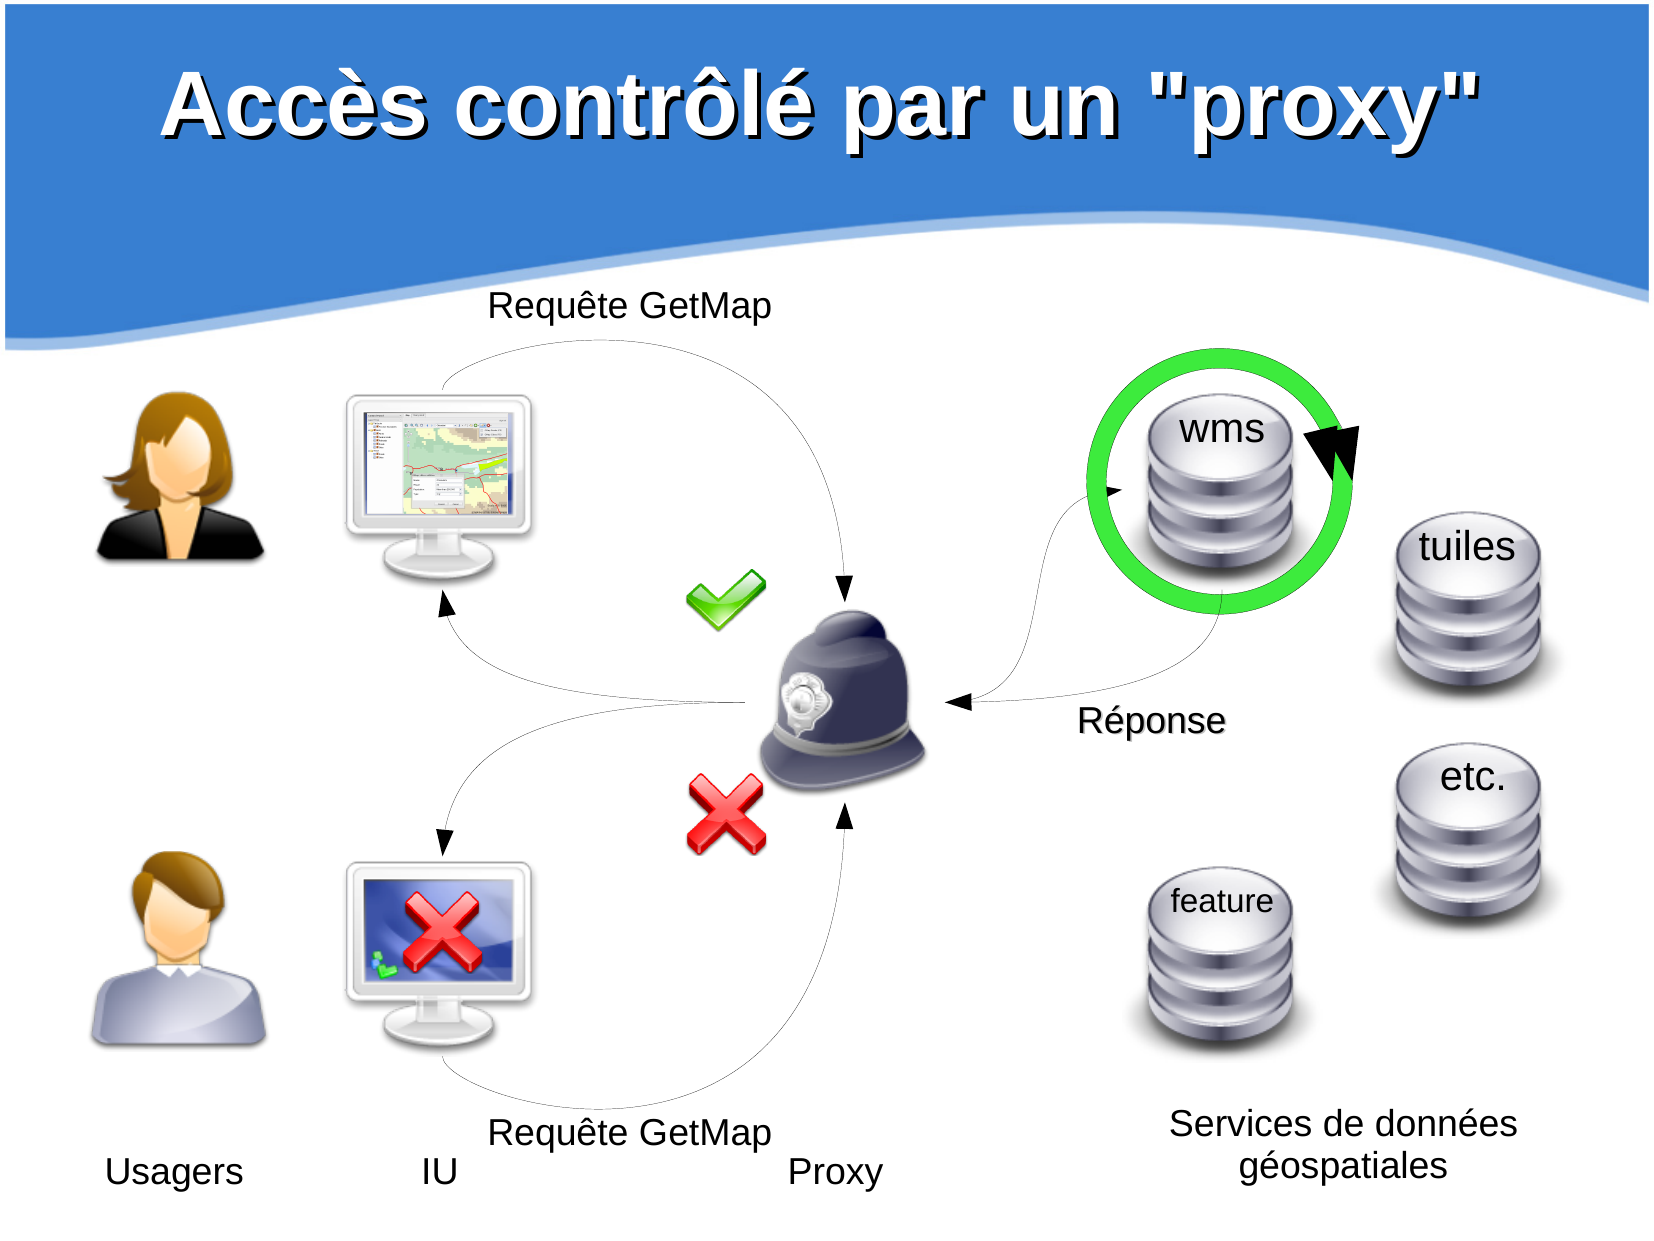

# Accès contrôlé par un "proxy"
Requête GetMap
wms
tuiles
Réponse
etc.
feature
Services de données géospatiales
Requête GetMap
Usagers
IU
Proxy